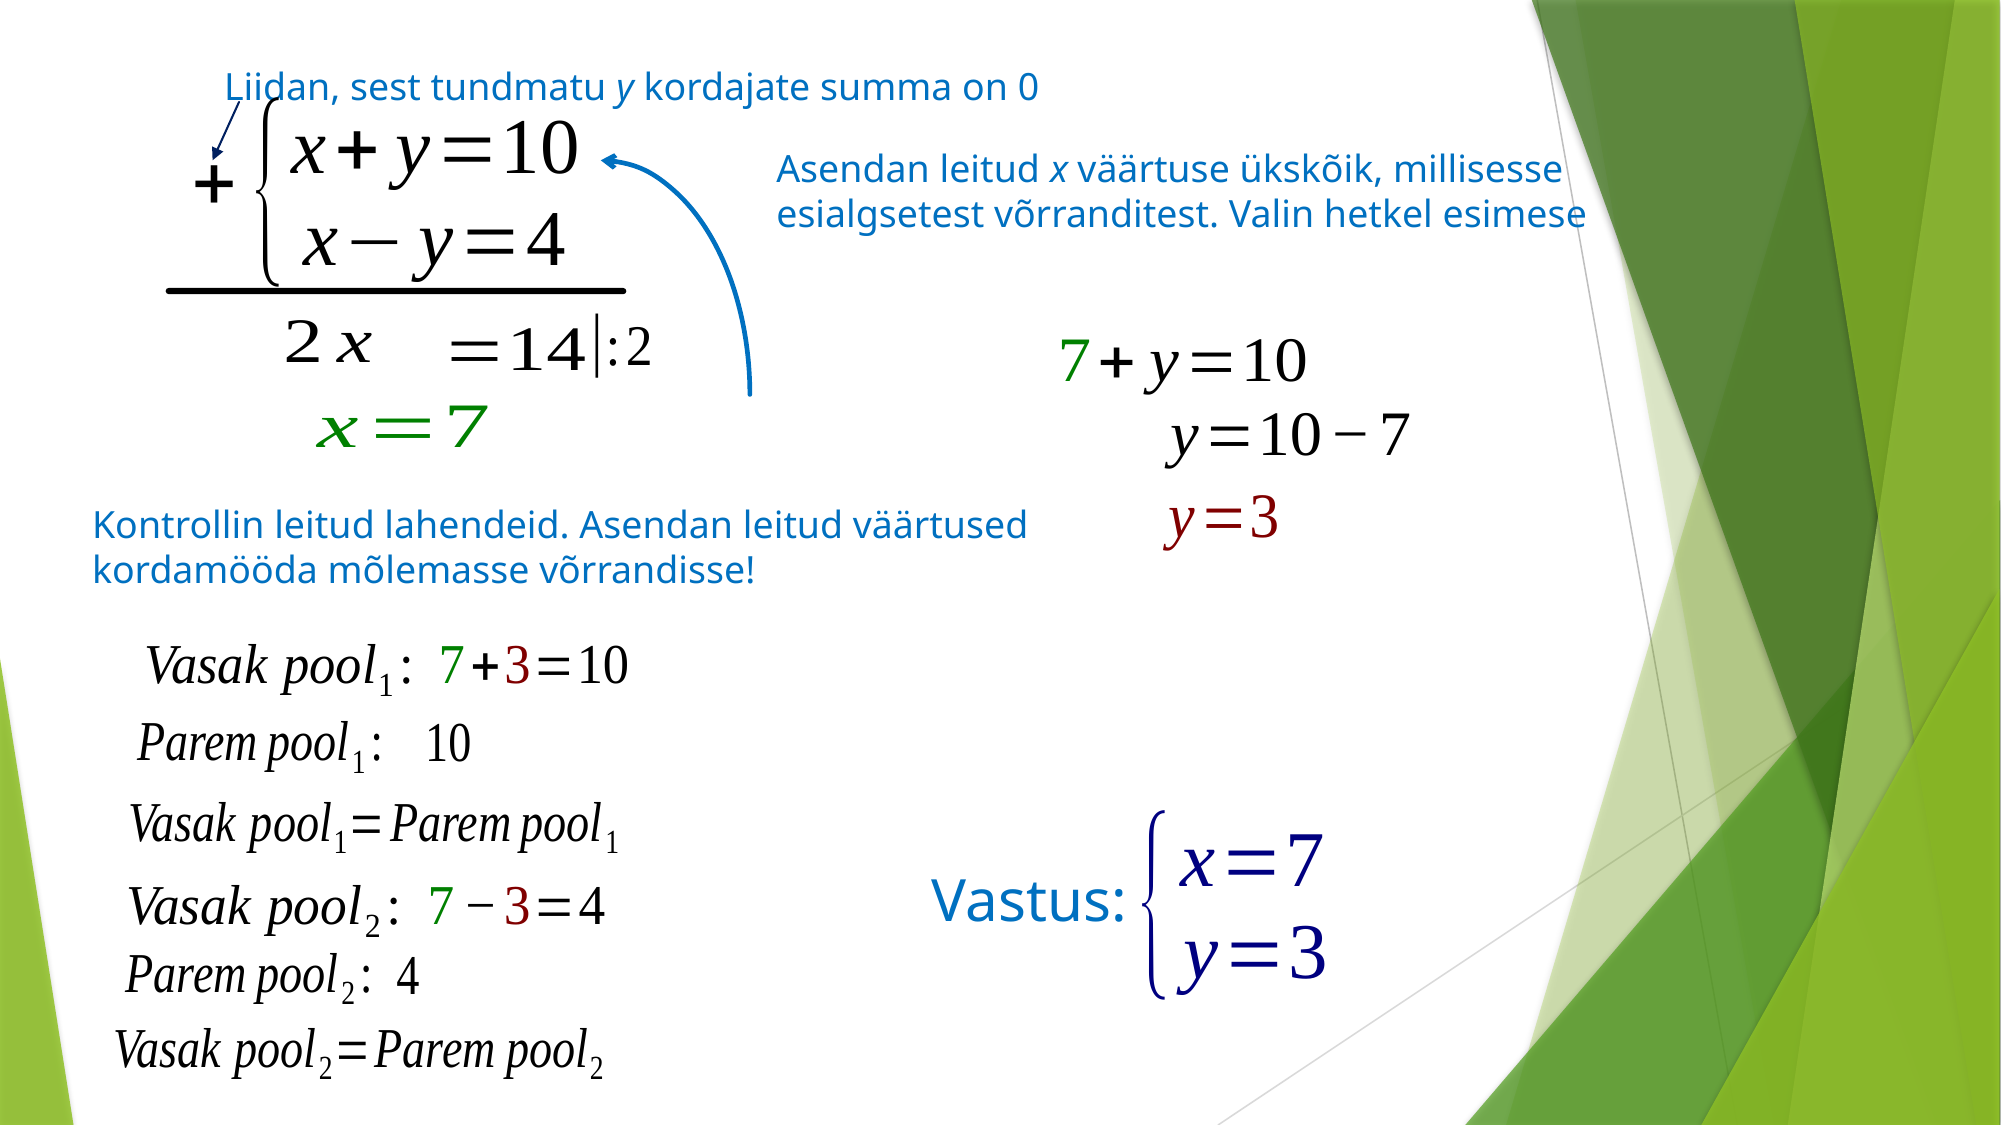

Liidan, sest tundmatu y kordajate summa on 0
Asendan leitud x väärtuse ükskõik, millisesse
esialgsetest võrranditest. Valin hetkel esimese
Kontrollin leitud lahendeid. Asendan leitud väärtused
kordamööda mõlemasse võrrandisse!
Vastus: